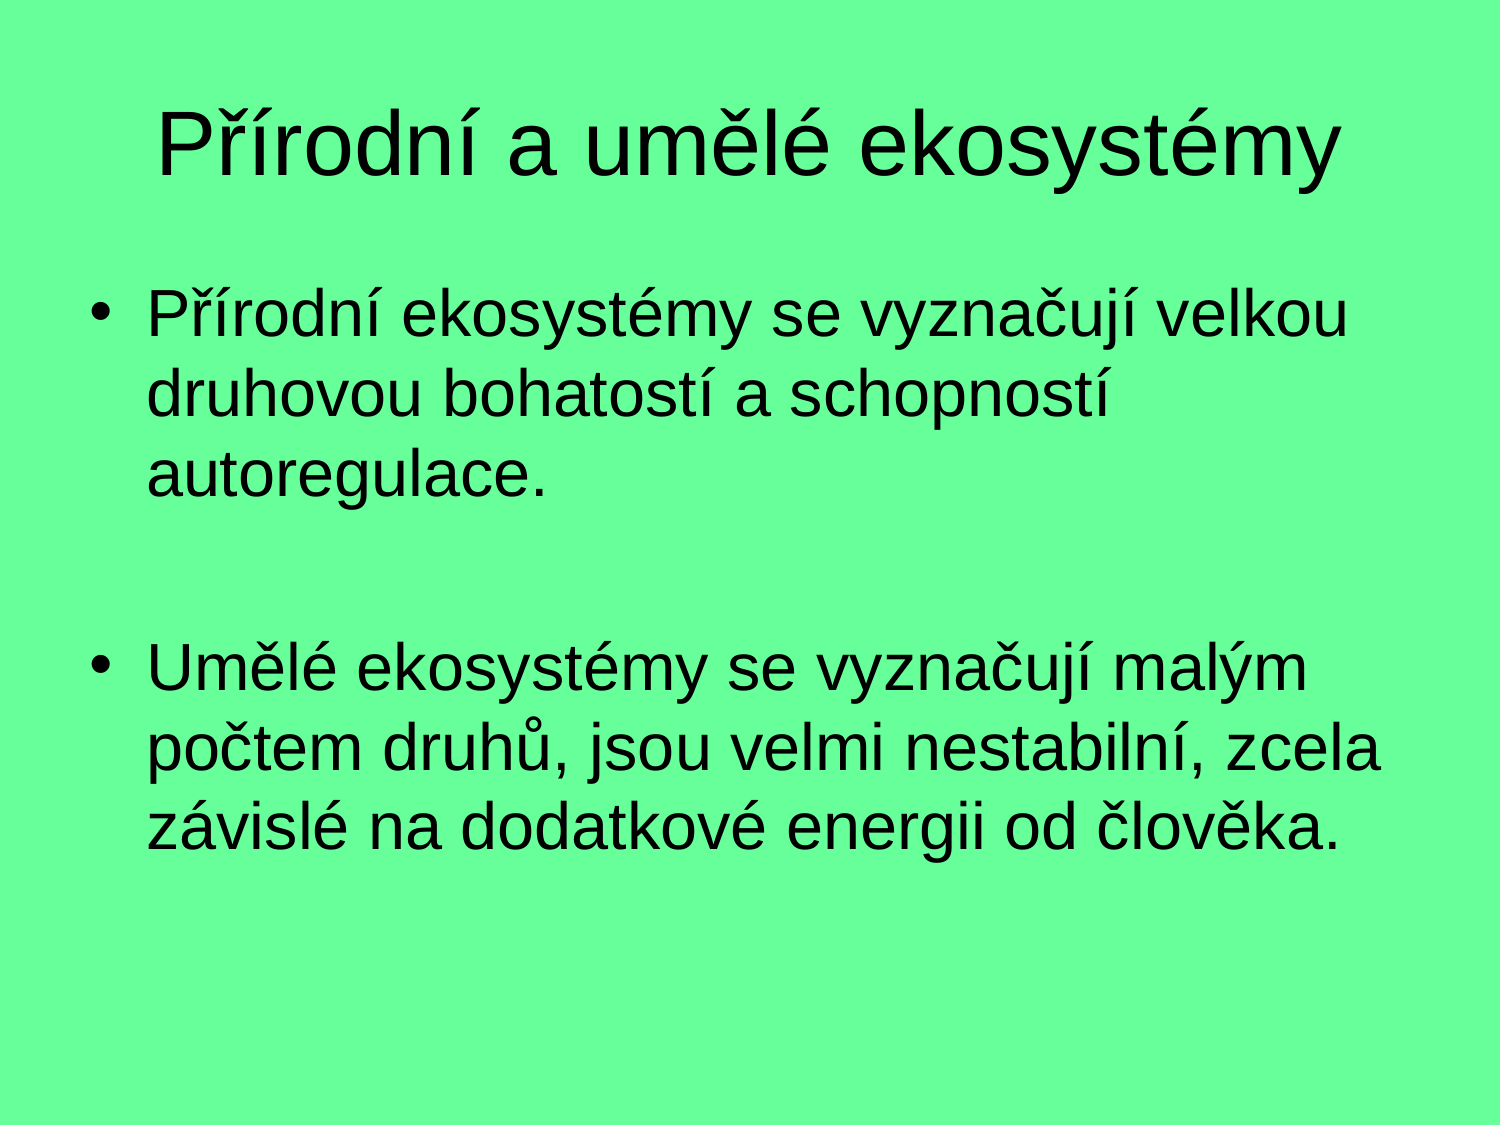

# Přírodní a umělé ekosystémy
Přírodní ekosystémy se vyznačují velkou druhovou bohatostí a schopností autoregulace.
Umělé ekosystémy se vyznačují malým počtem druhů, jsou velmi nestabilní, zcela závislé na dodatkové energii od člověka.